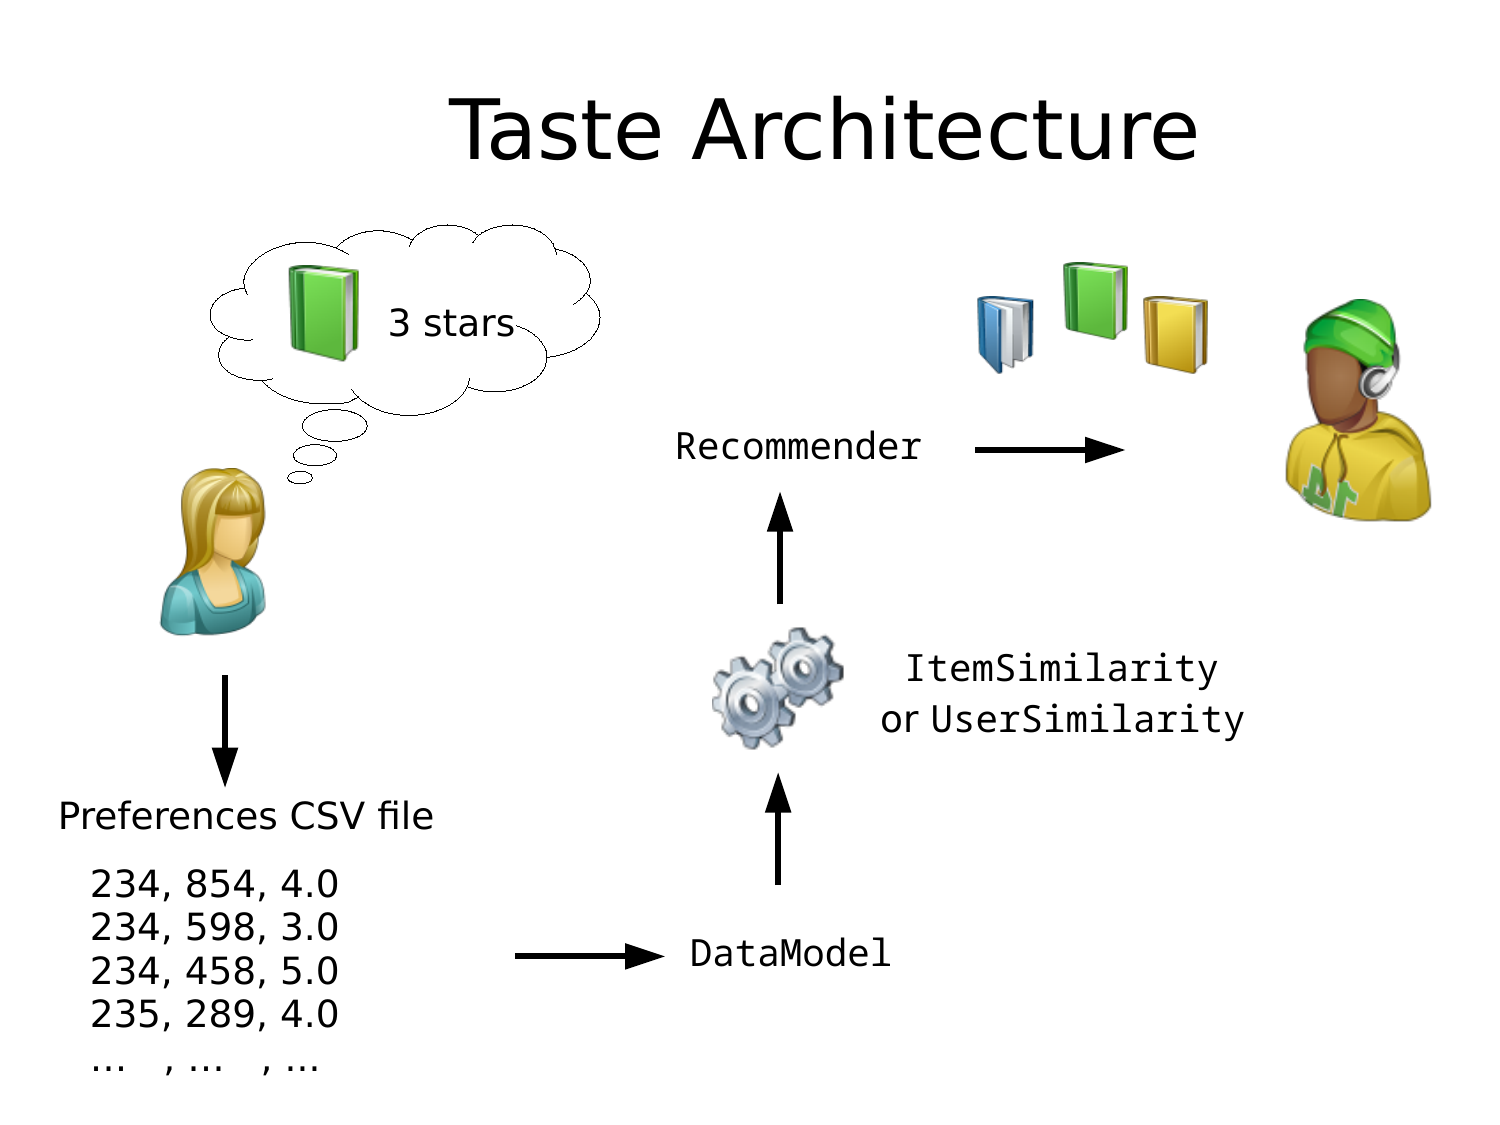

Taste Architecture
3 stars
Recommender
 ItemSimilarity
or UserSimilarity
Preferences CSV file
234, 854, 4.0
234, 598, 3.0
234, 458, 5.0
235, 289, 4.0
… , … , ...
DataModel